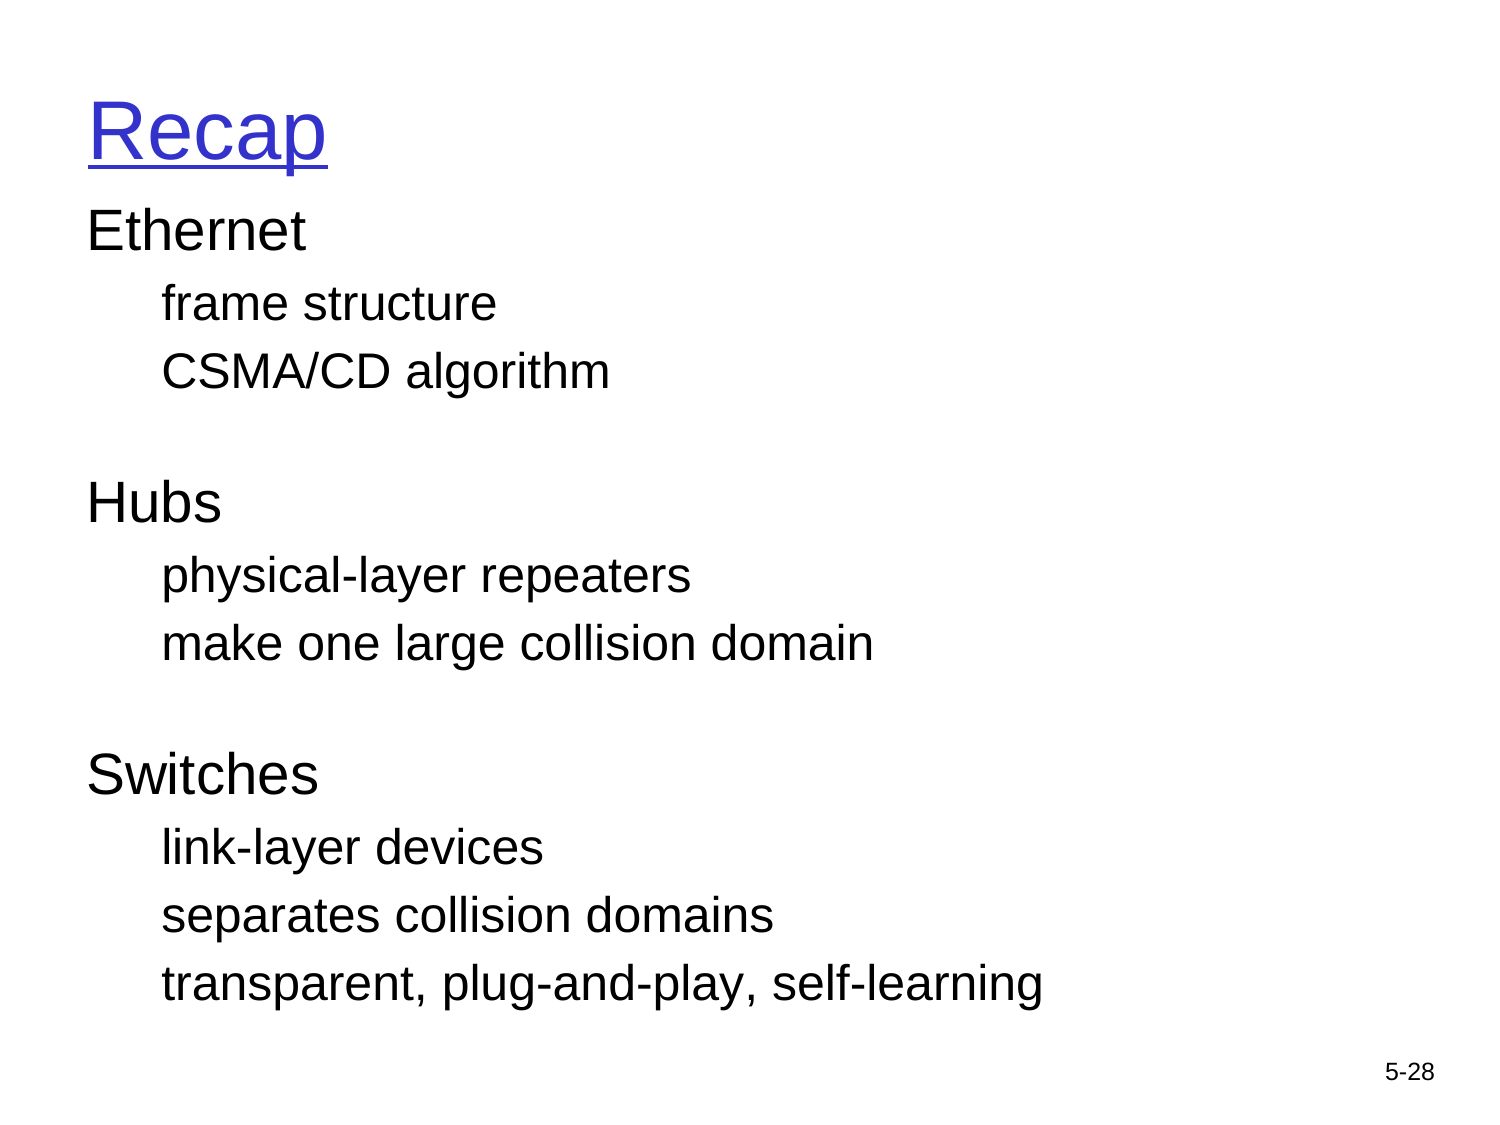

# Recap
Ethernet
frame structure
CSMA/CD algorithm
Hubs
physical-layer repeaters
make one large collision domain
Switches
link-layer devices
separates collision domains
transparent, plug-and-play, self-learning
28